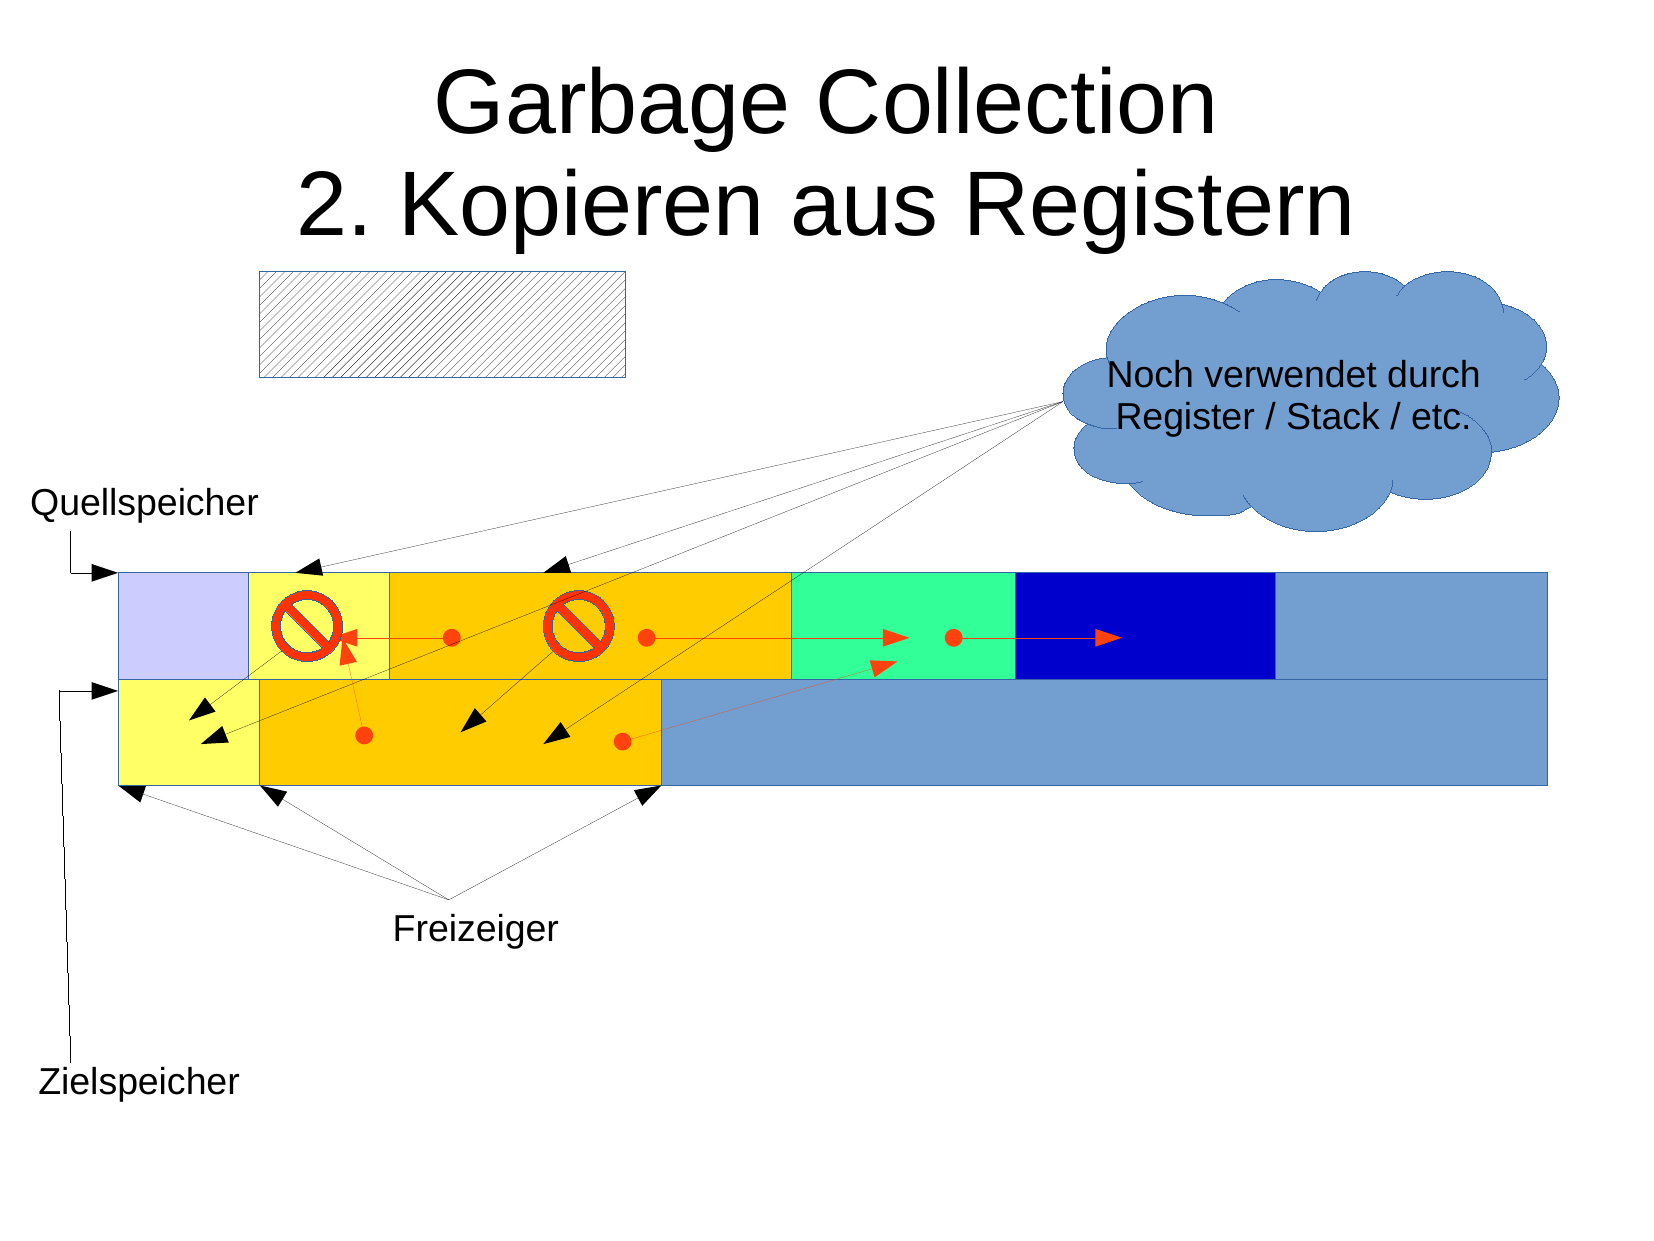

# Garbage Collection 2. Kopieren aus Registern
Noch verwendet durch
Register / Stack / etc.
Quellspeicher
Freizeiger
Zielspeicher